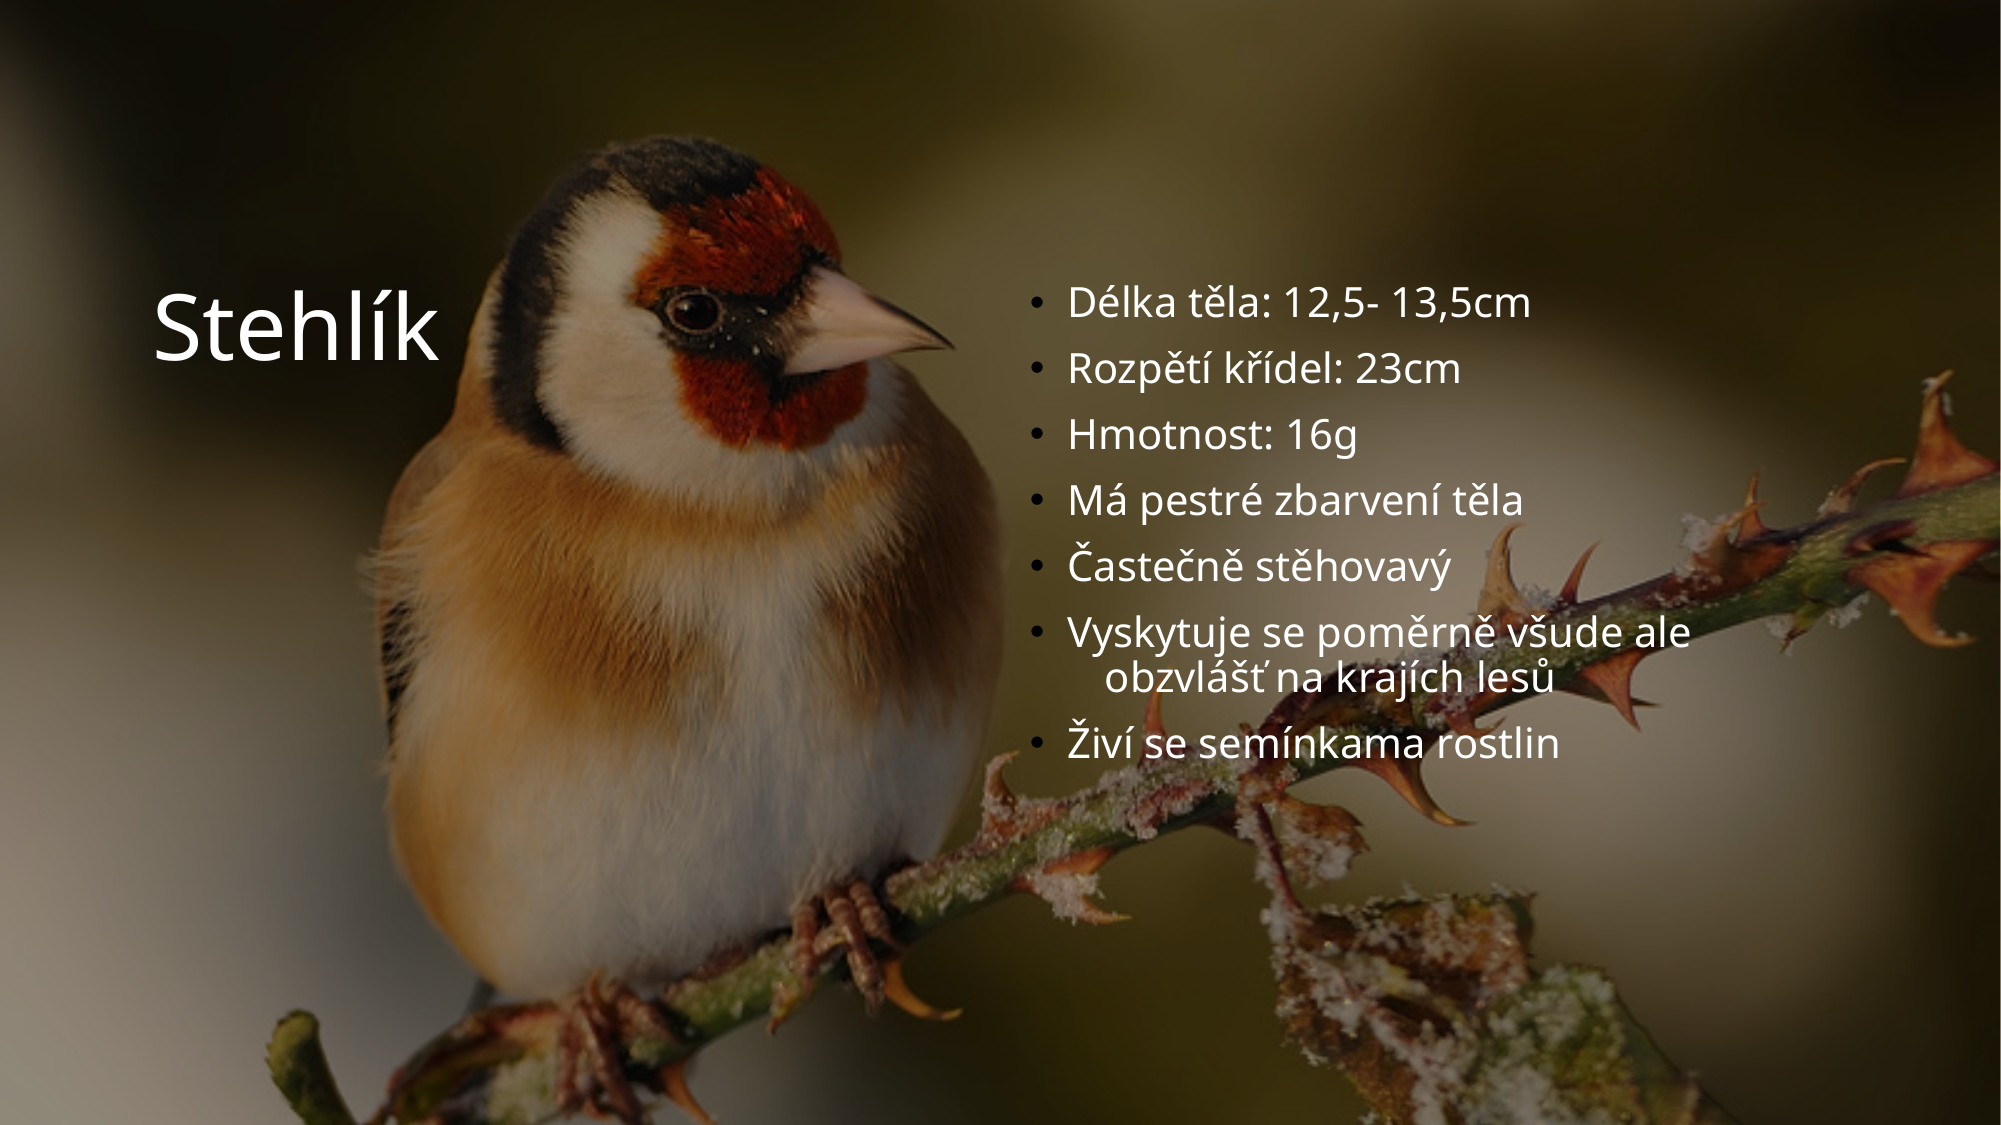

# Stehlík
Délka těla: 12,5- 13,5cm
Rozpětí křídel: 23cm
Hmotnost: 16g
Má pestré zbarvení těla
Častečně stěhovavý
Vyskytuje se poměrně všude ale obzvlášť na krajích lesů
Živí se semínkama rostlin